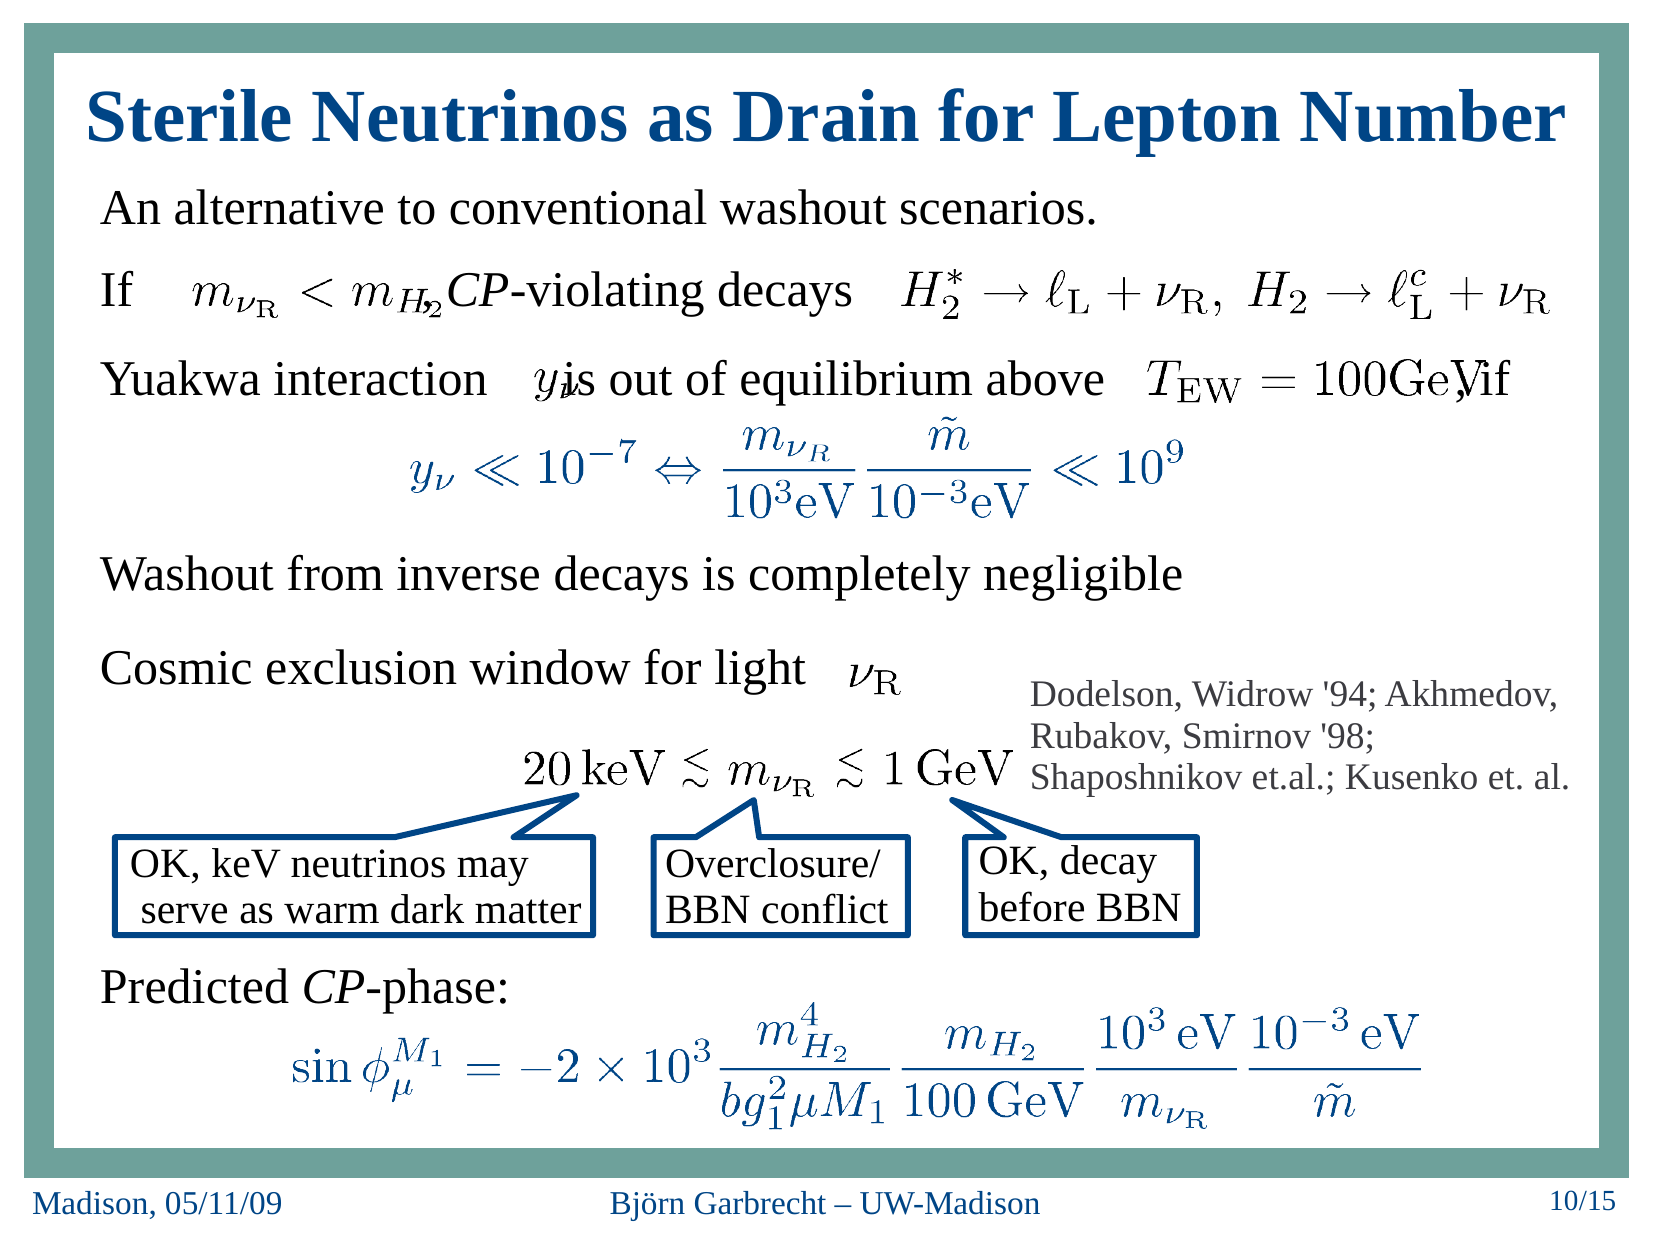

# Sterile Neutrinos as Drain for Lepton Number
An alternative to conventional washout scenarios.
If , CP-violating decays
Yuakwa interaction is out of equilibrium above , if
Washout from inverse decays is completely negligible
Cosmic exclusion window for light
Dodelson, Widrow '94; Akhmedov,
Rubakov, Smirnov '98;
Shaposhnikov et.al.; Kusenko et. al.
OK, decay
before BBN
Overclosure/
BBN conflict
OK, keV neutrinos may
 serve as warm dark matter
Predicted CP-phase:
Björn Garbrecht – UW-Madison
10